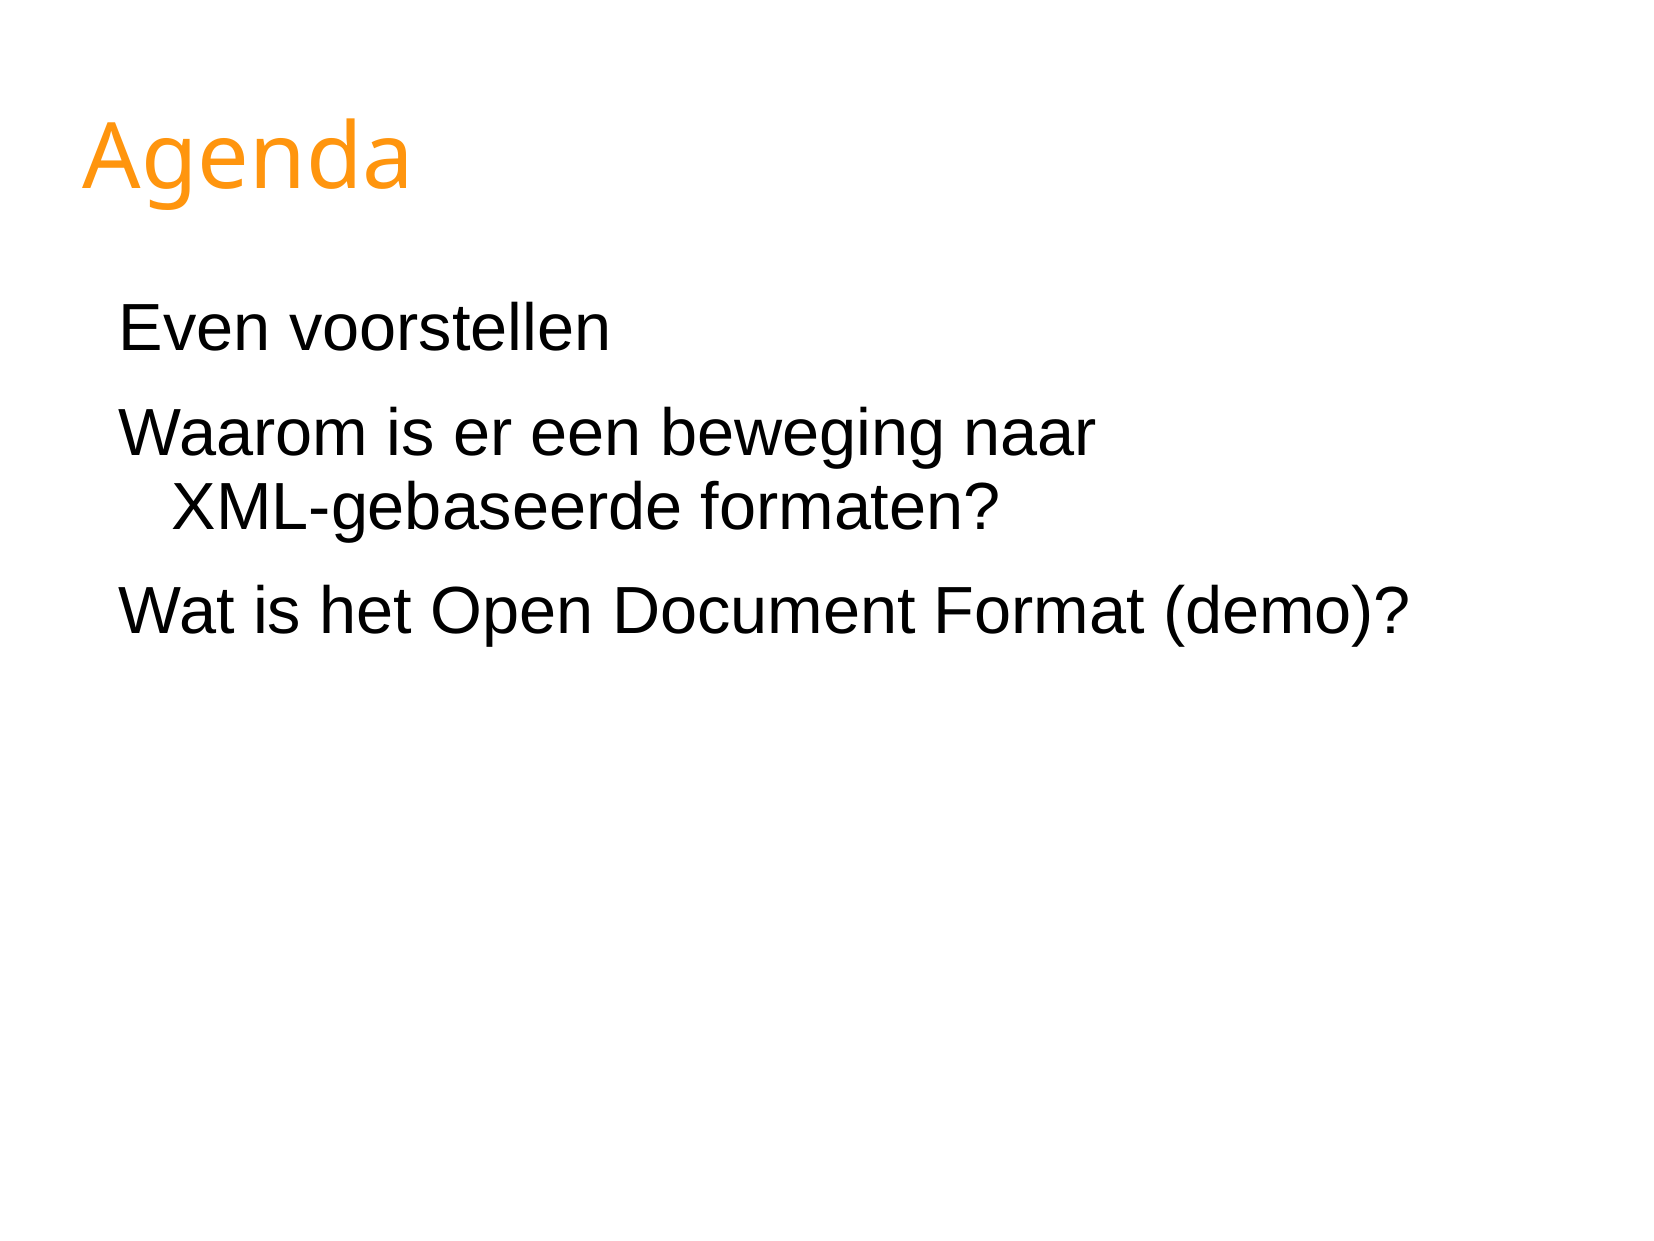

# Agenda
 Even voorstellen
 Waarom is er een beweging naar
 XML-gebaseerde formaten?
 Wat is het Open Document Format (demo)?